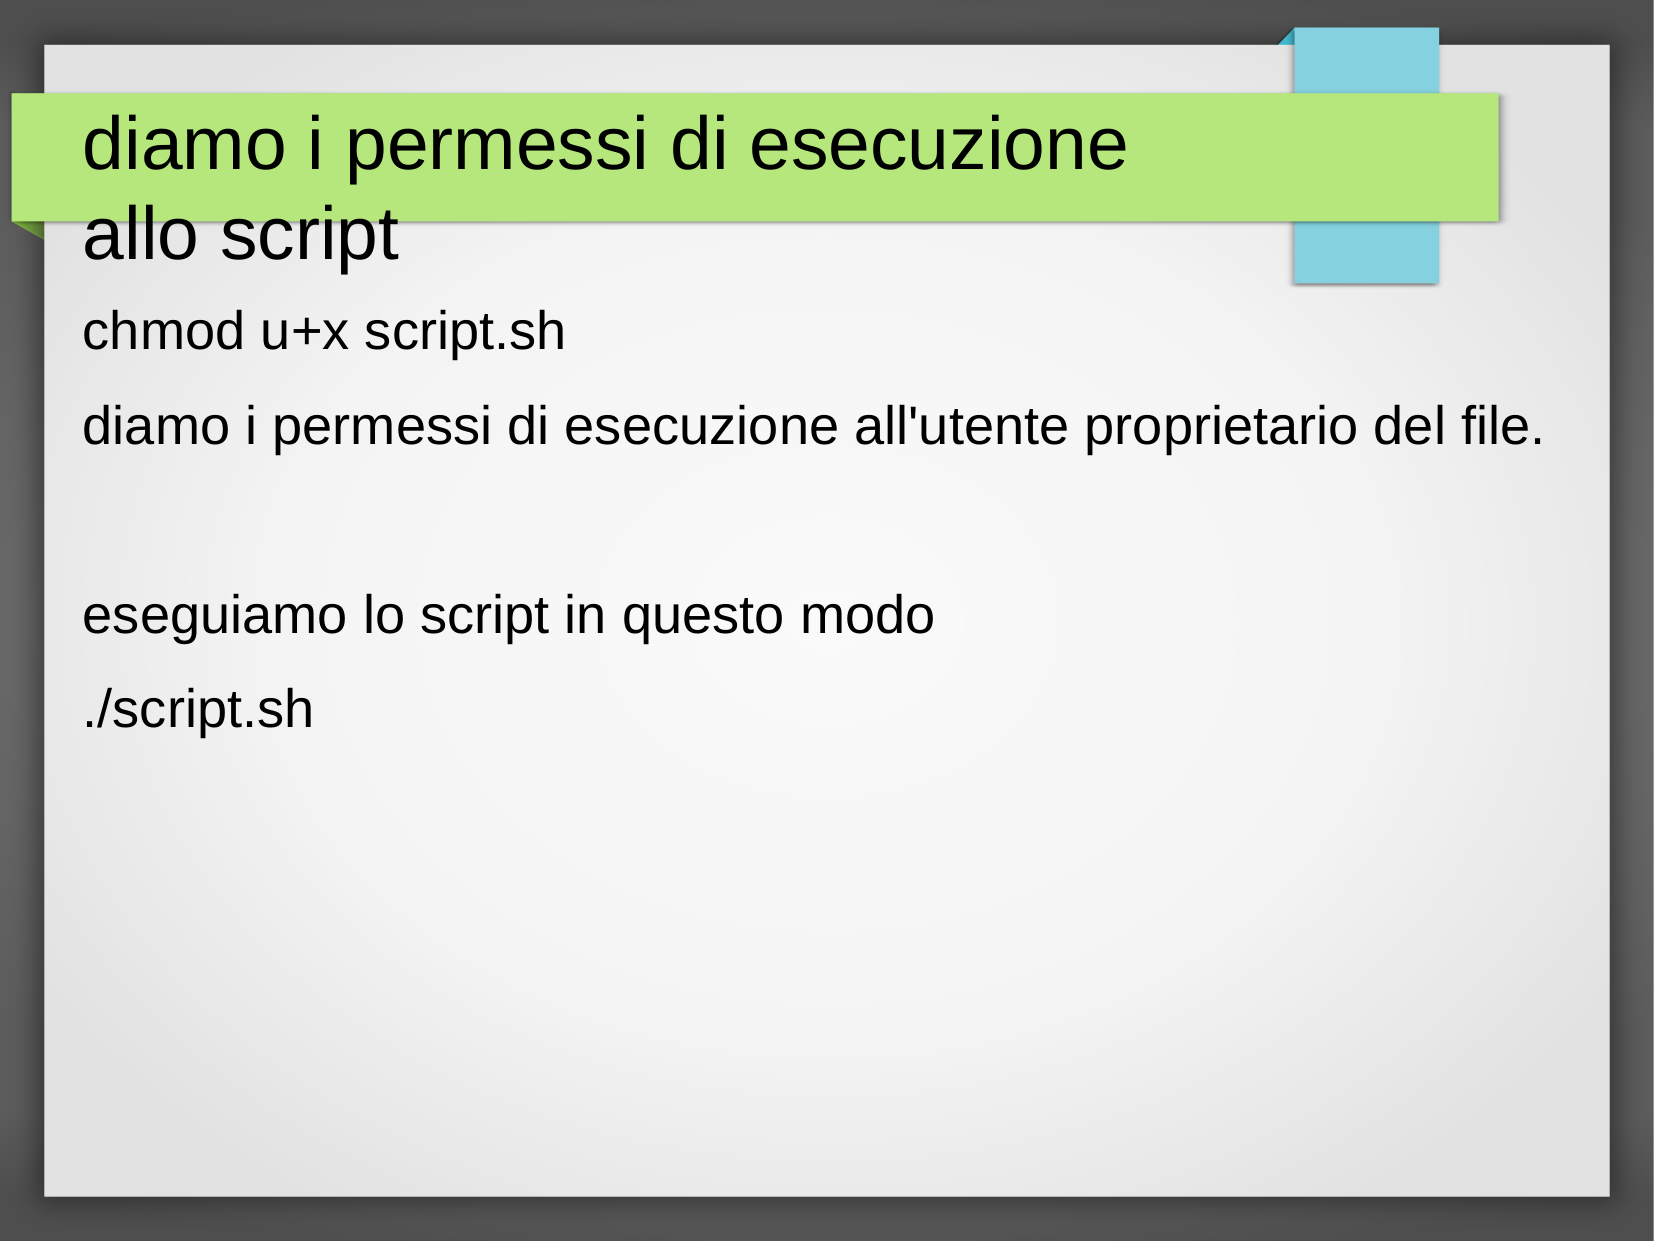

# diamo i permessi di esecuzione allo script
chmod u+x script.sh
diamo i permessi di esecuzione all'utente proprietario del file.
eseguiamo lo script in questo modo
./script.sh